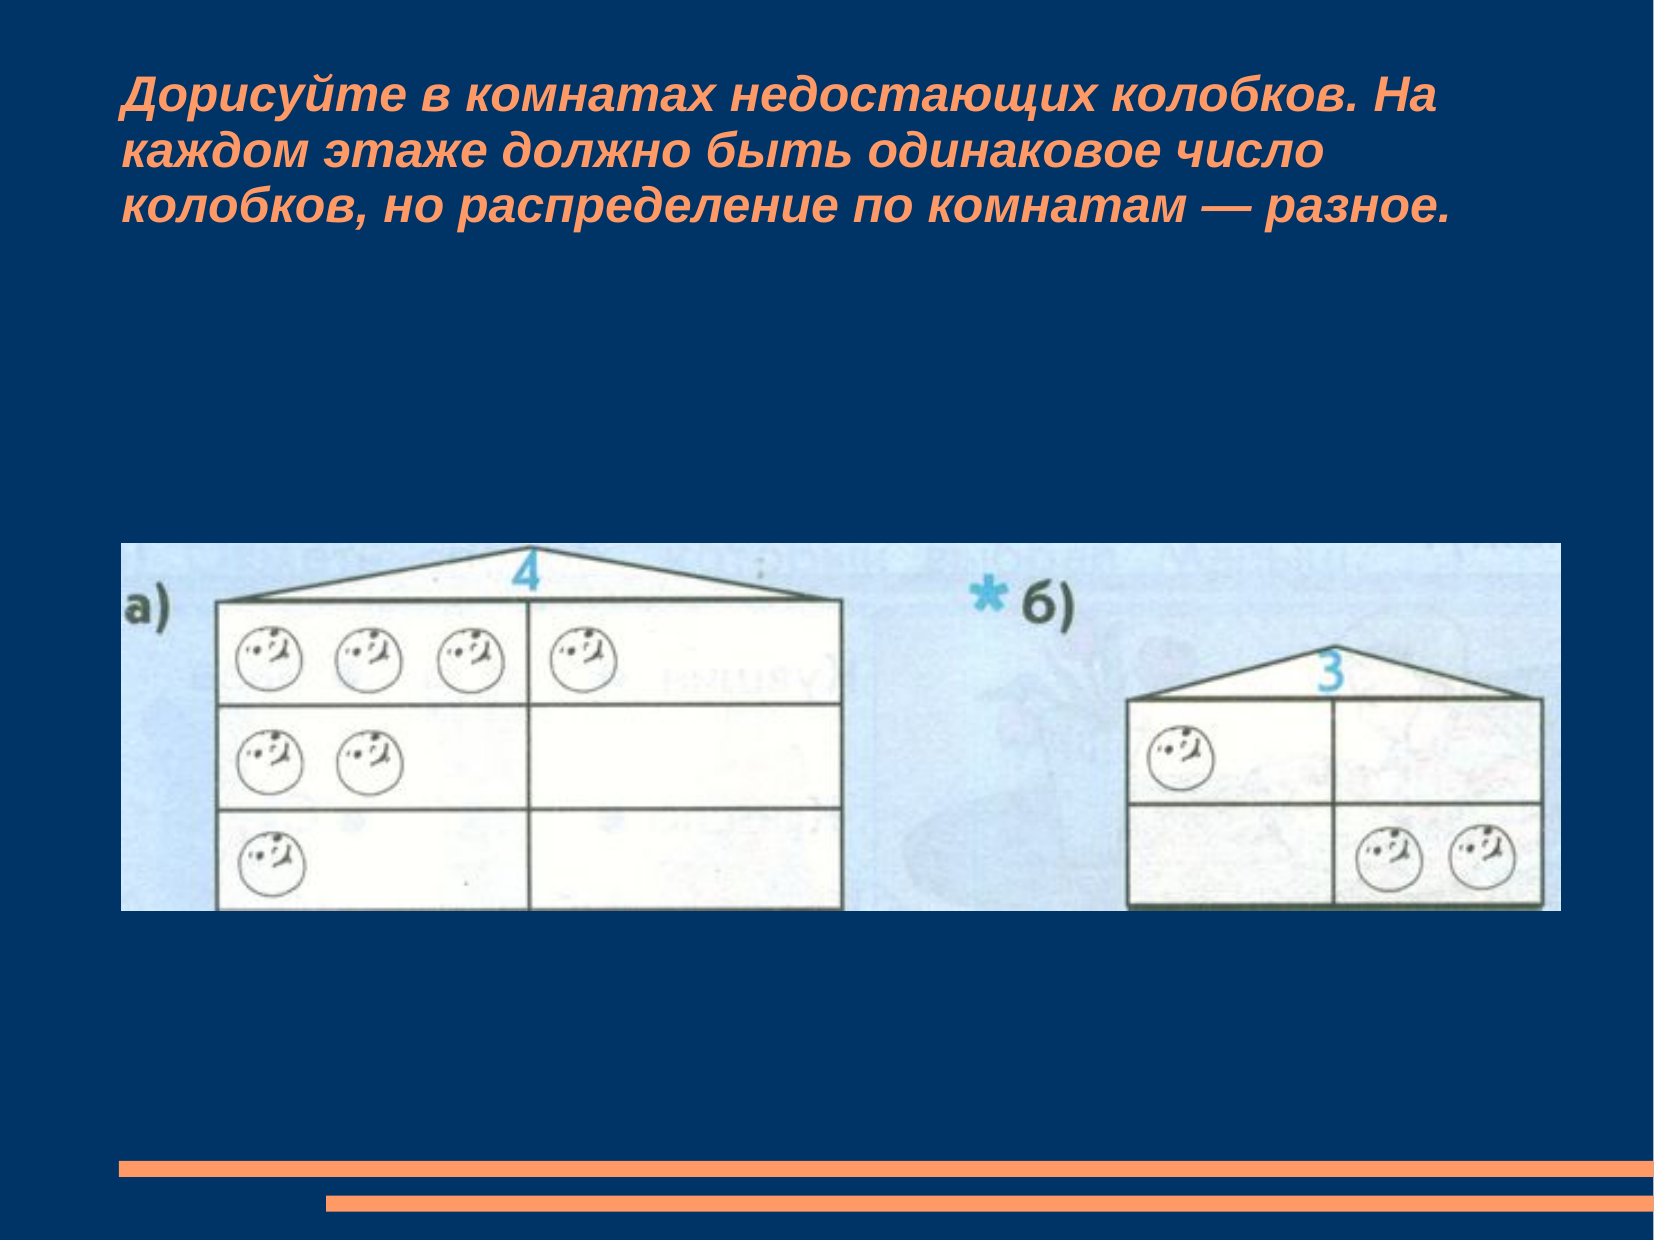

# Дорисуйте в комнатах недостающих колобков. На каждом этаже должно быть одинаковое число колобков, но распределение по комнатам — разное.